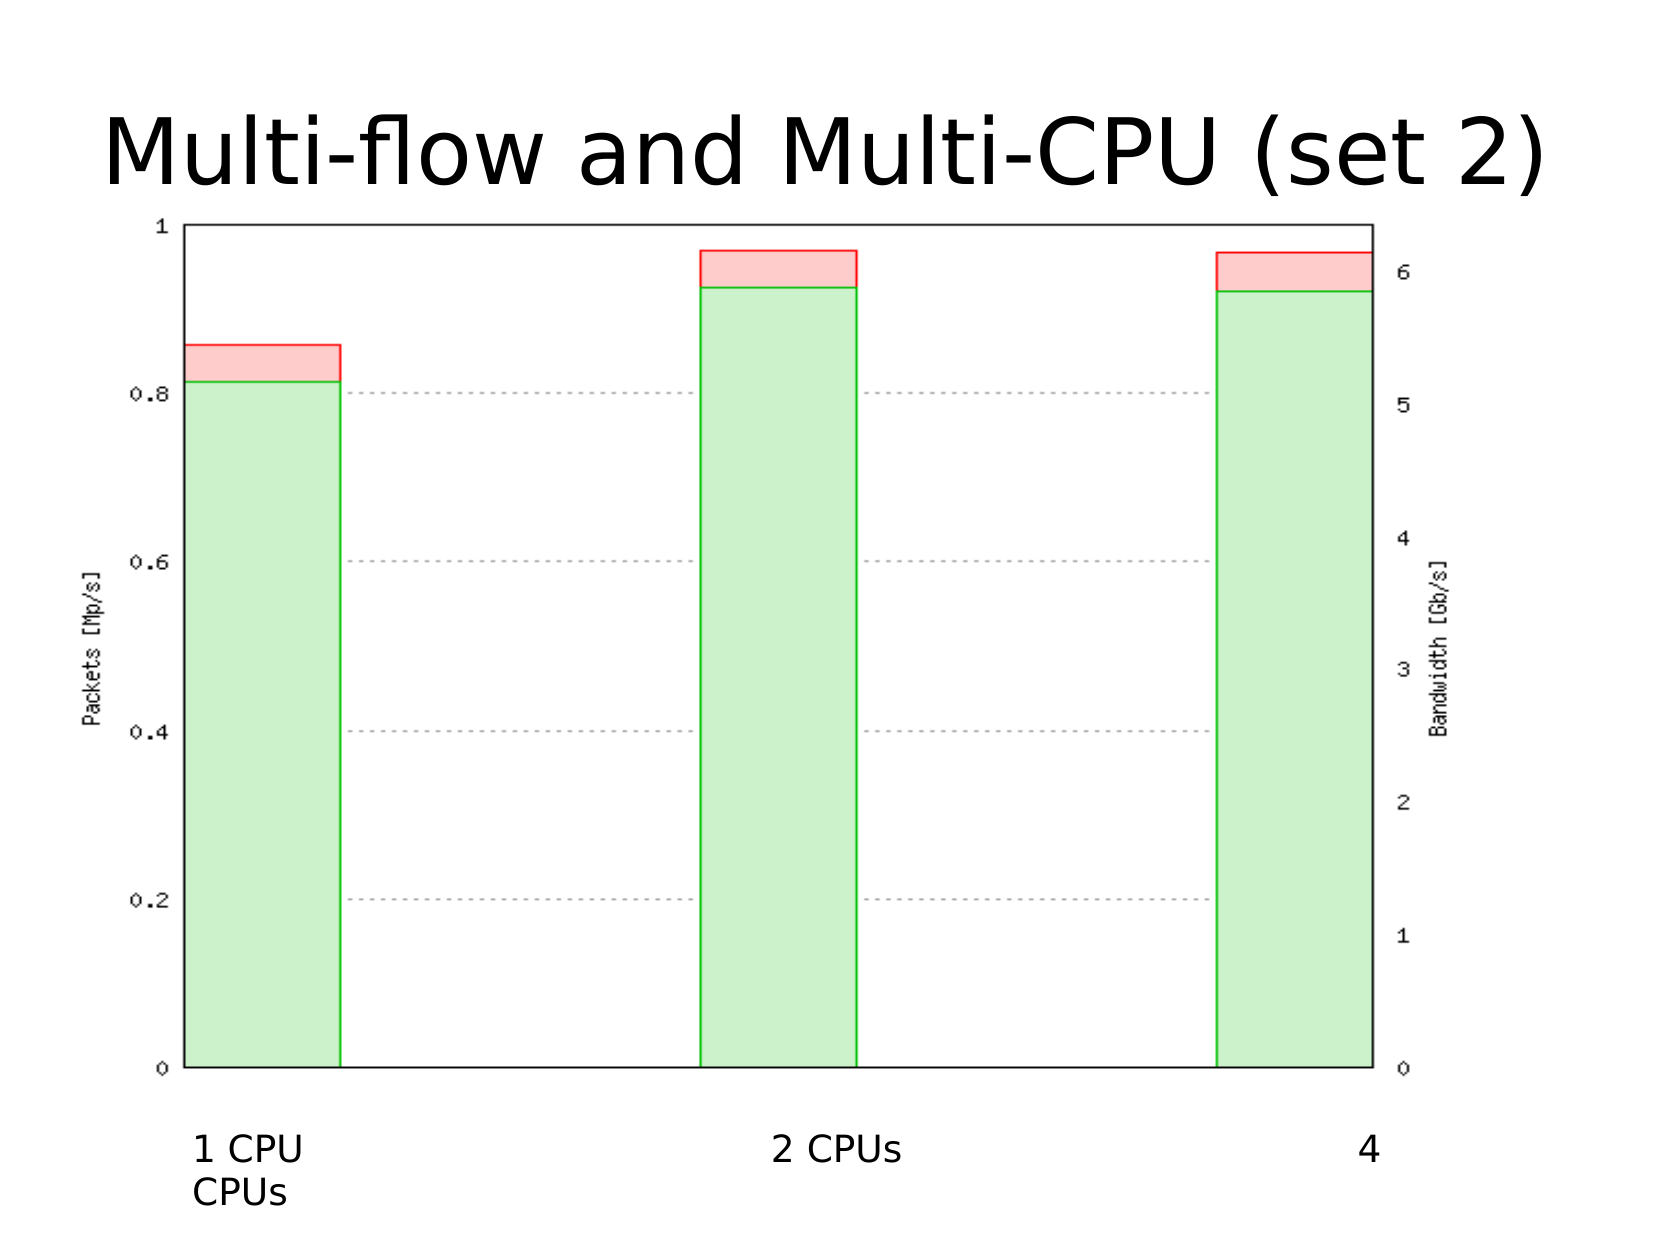

# Multi-flow and Multi-CPU (set 2)
1 CPU 2 CPUs 4 CPUs